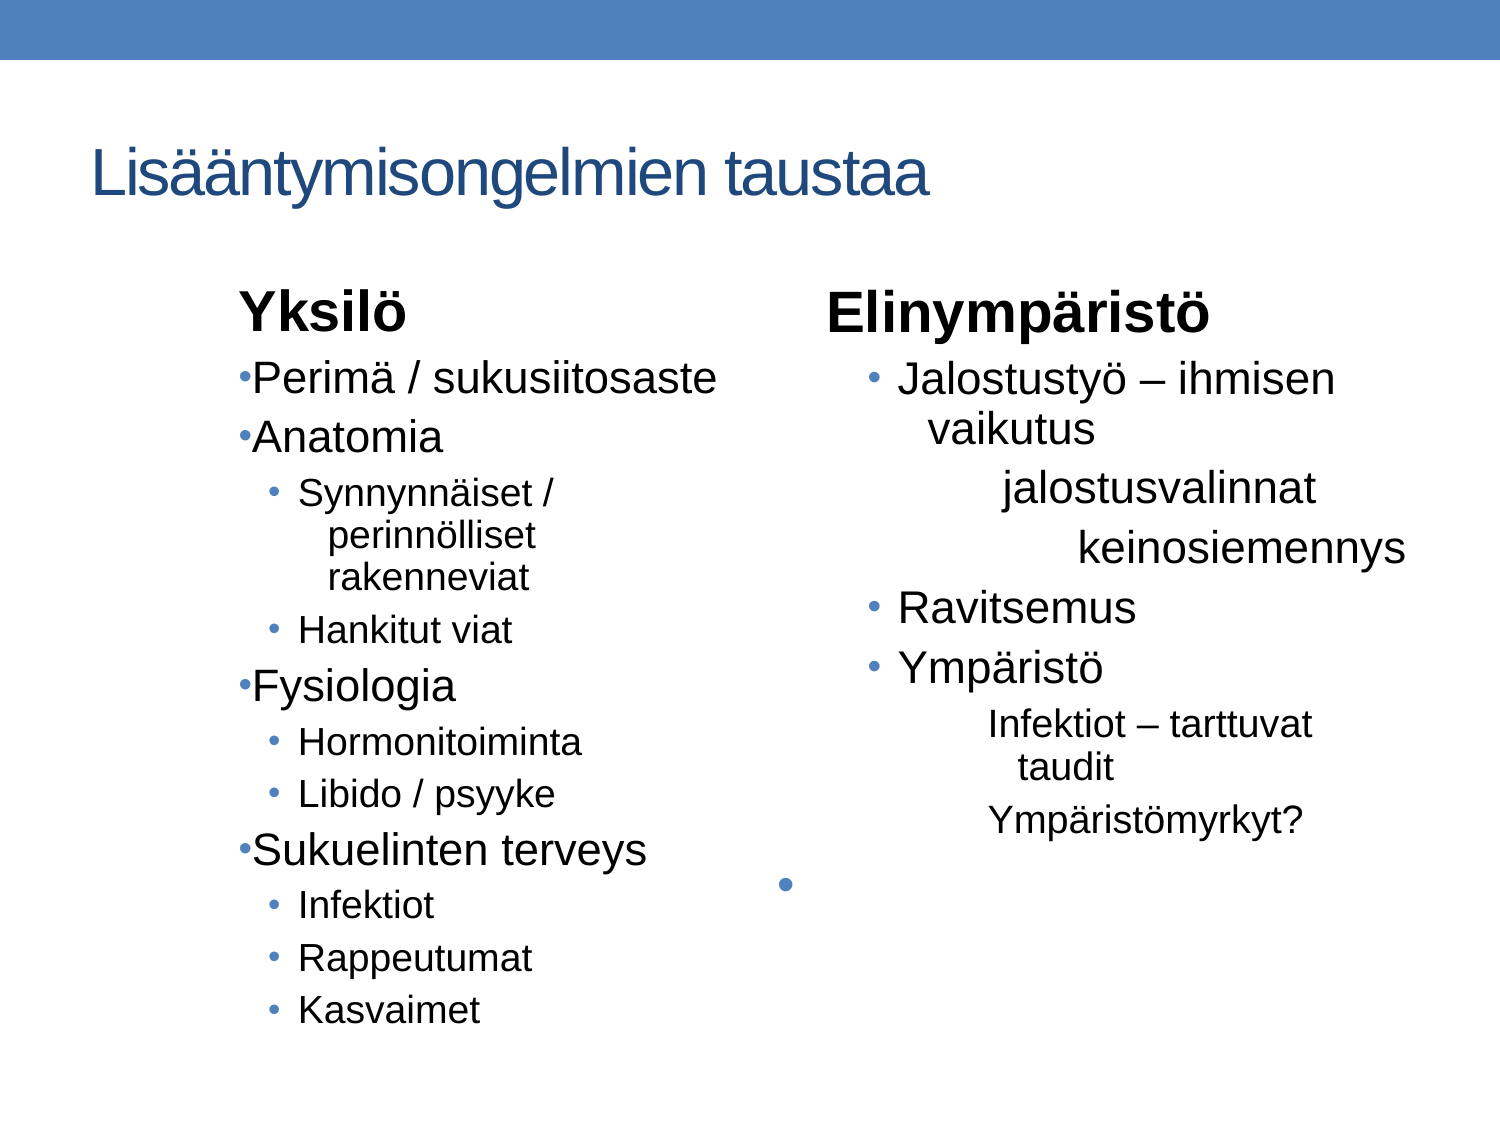

# Lisääntymisongelmien taustaa
Yksilö
Perimä / sukusiitosaste
Anatomia
Synnynnäiset / perinnölliset rakenneviat
Hankitut viat
Fysiologia
Hormonitoiminta
Libido / psyyke
Sukuelinten terveys
Infektiot
Rappeutumat
Kasvaimet
 Elinympäristö
Jalostustyö – ihmisen vaikutus
	jalostusvalinnat
		keinosiemennys
Ravitsemus
Ympäristö
Infektiot – tarttuvat taudit
Ympäristömyrkyt?